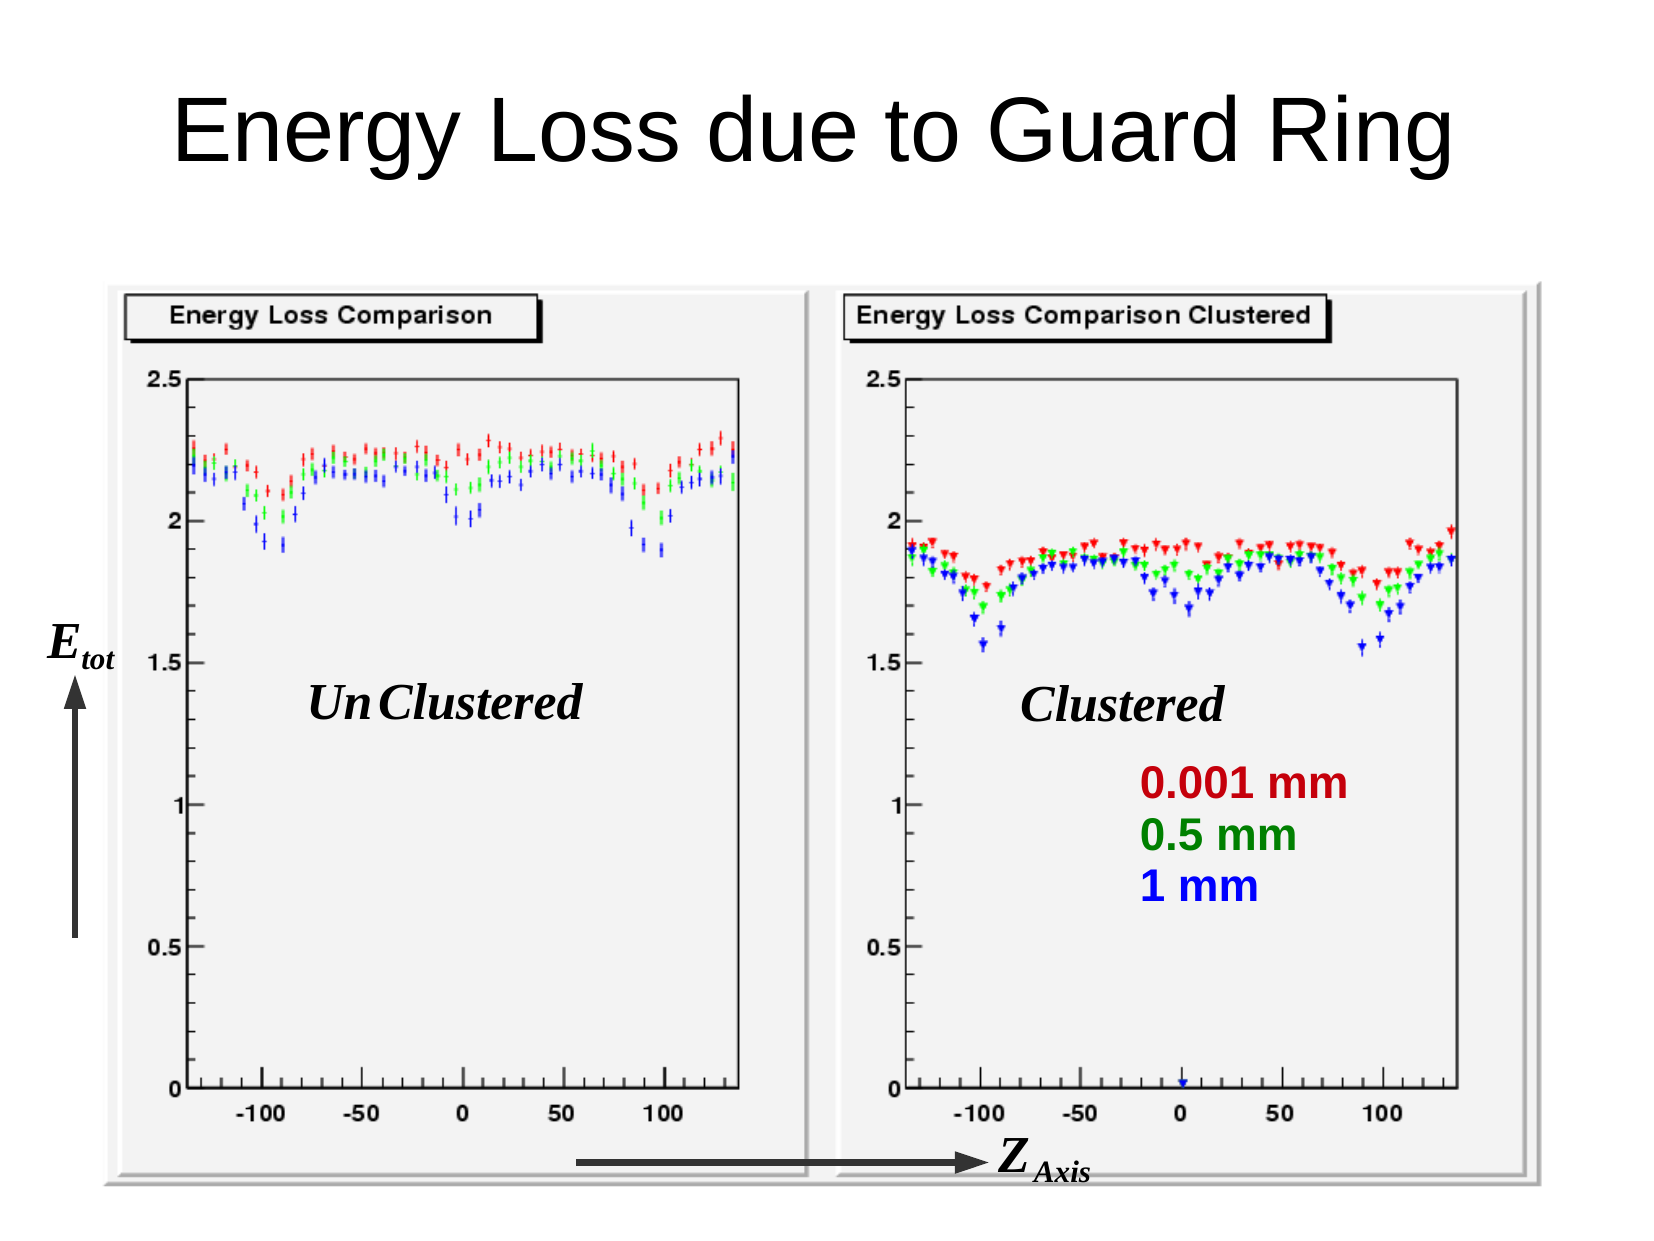

# Energy Loss due to Guard Ring
0.001 mm
0.5 mm
1 mm